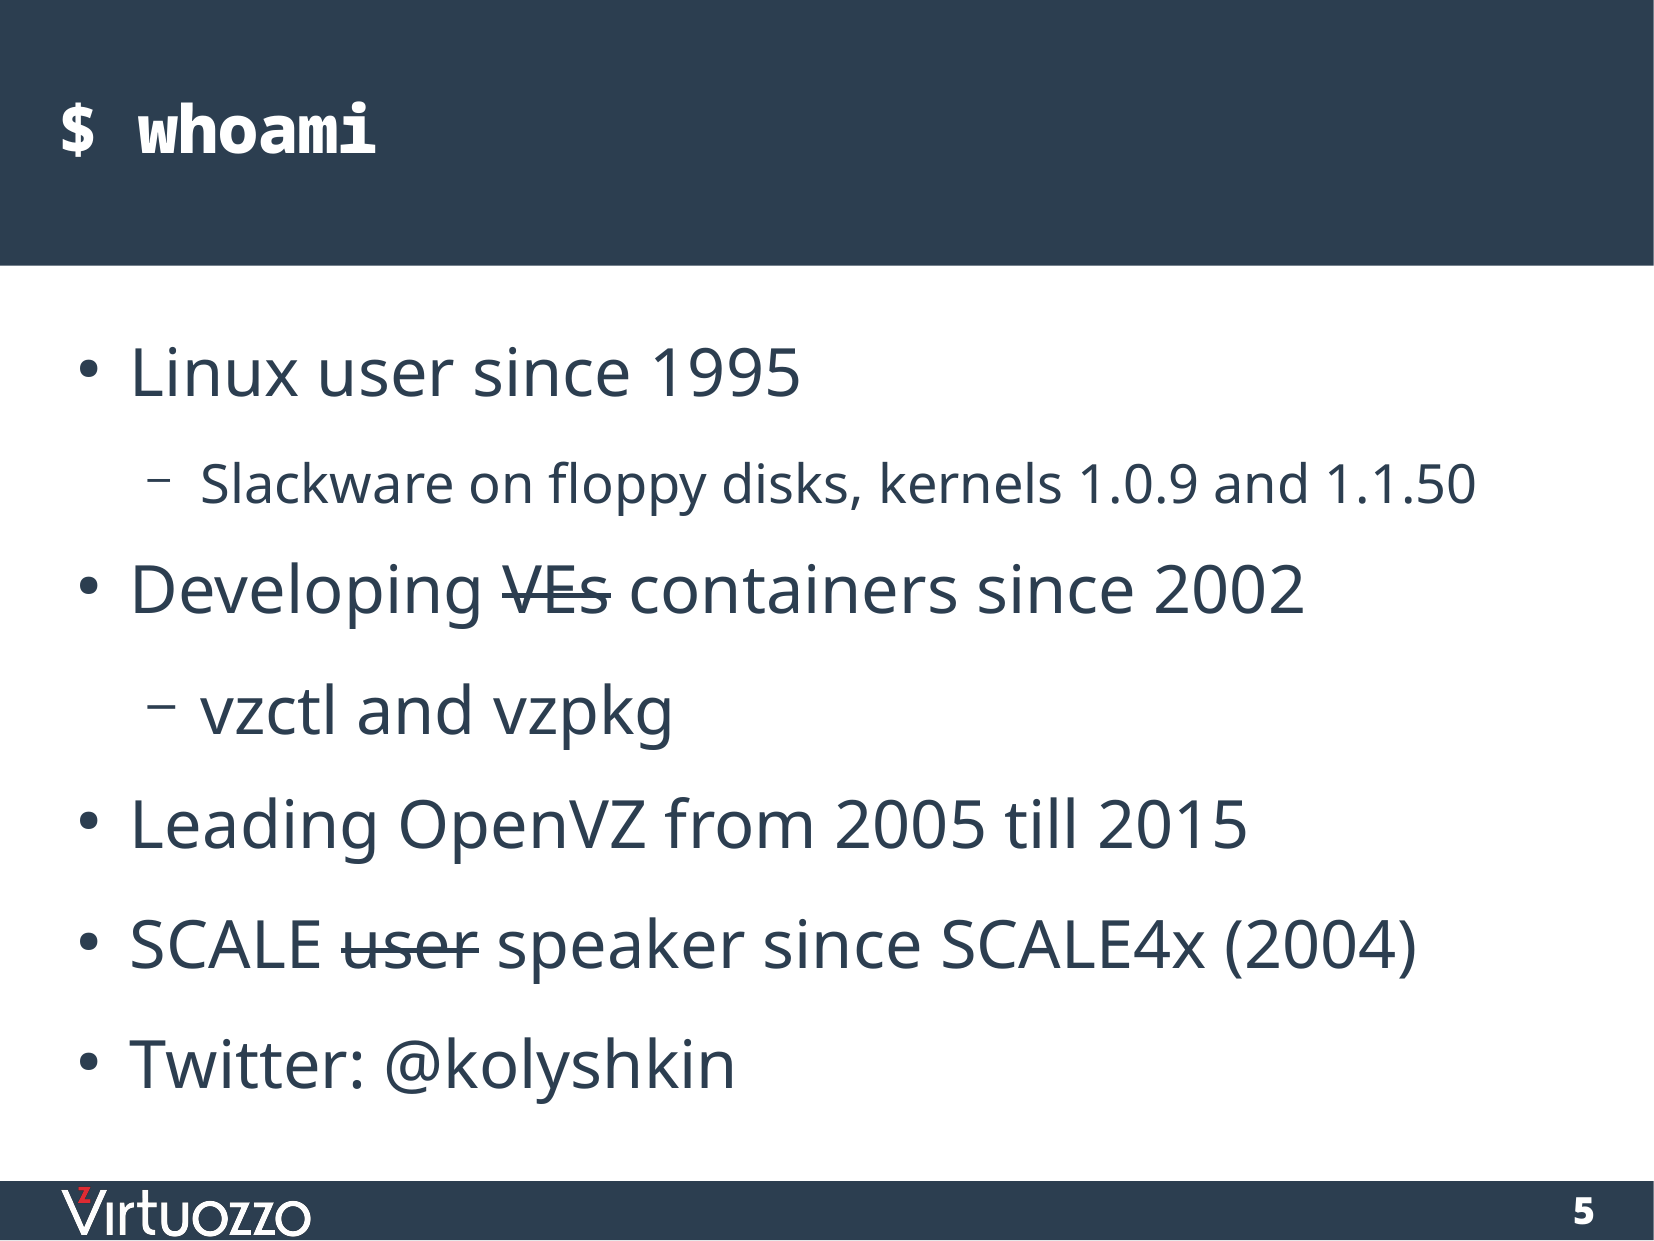

# $ whoami
Linux user since 1995
Slackware on floppy disks, kernels 1.0.9 and 1.1.50
Developing VEs containers since 2002
vzctl and vzpkg
Leading OpenVZ from 2005 till 2015
SCALE user speaker since SCALE4x (2004)
Twitter: @kolyshkin
5